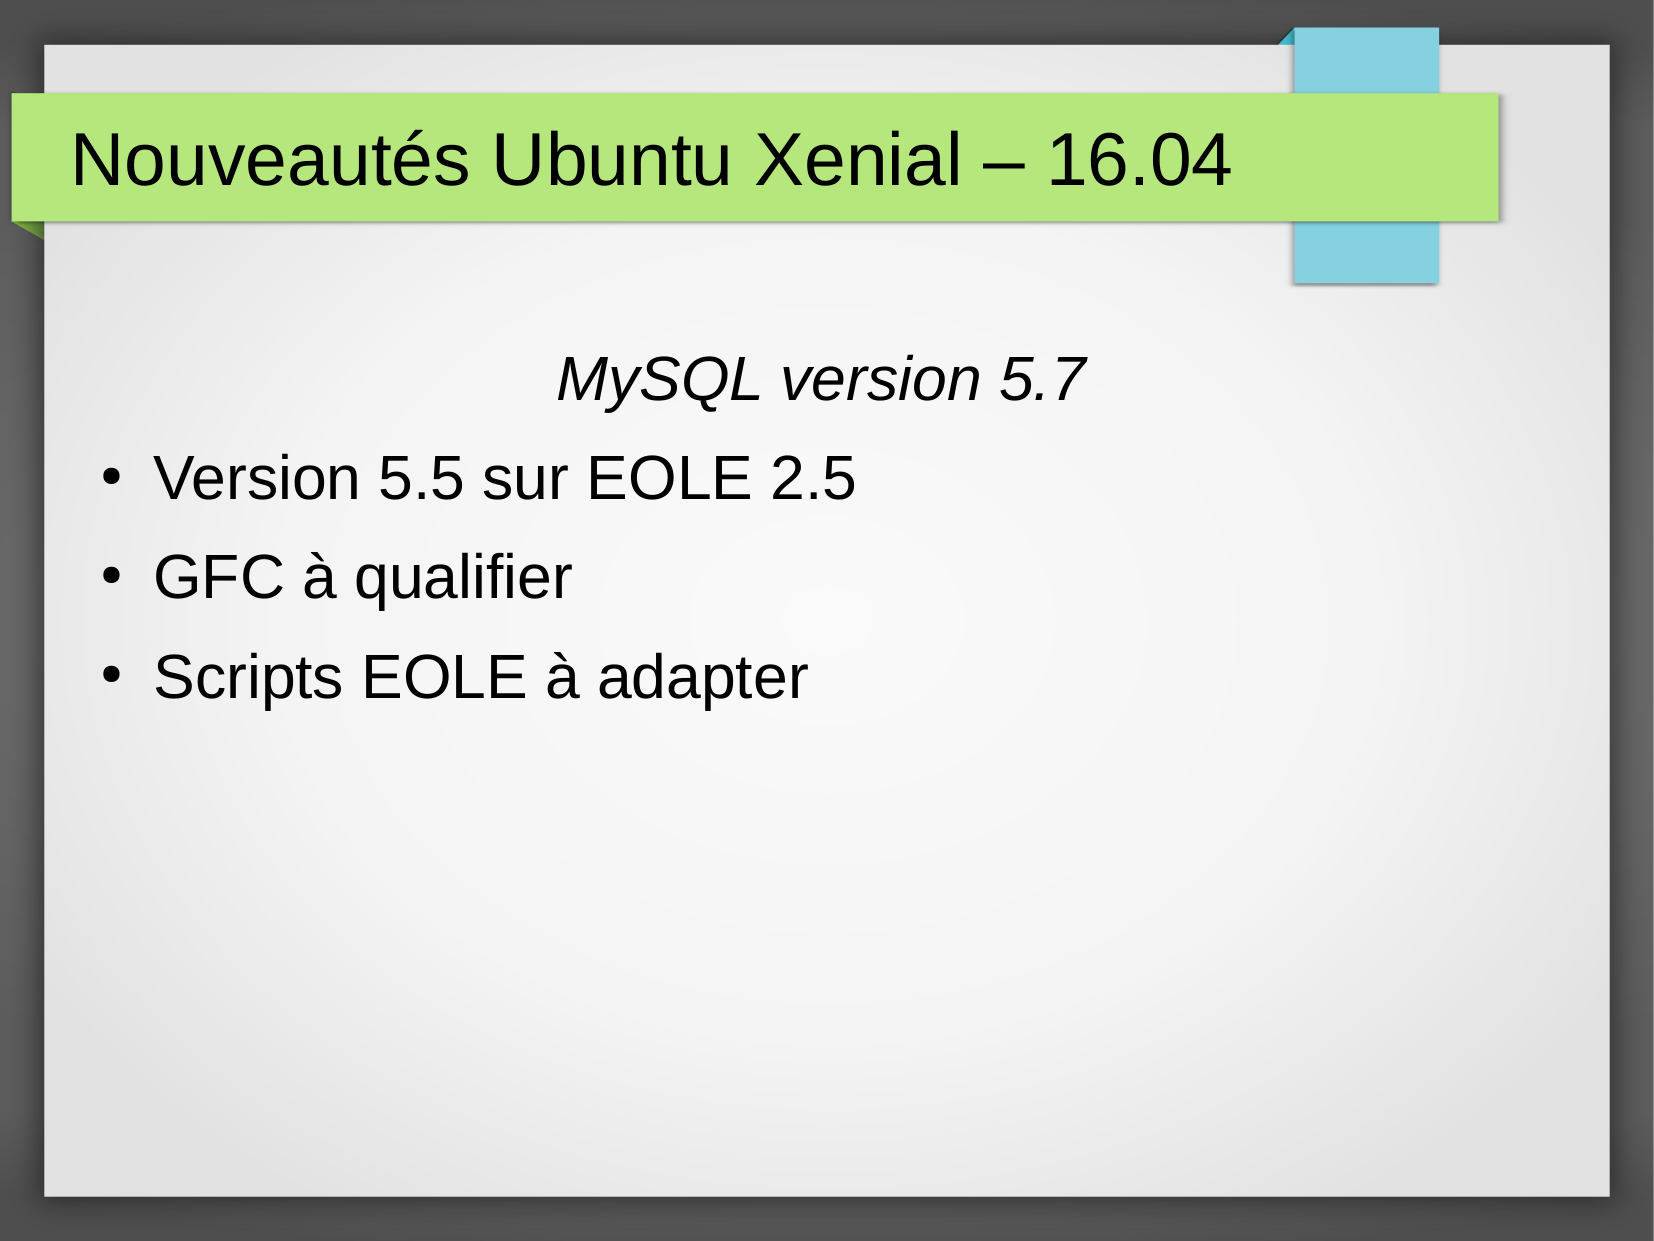

# Nouveautés Ubuntu Xenial – 16.04
MySQL version 5.7
Version 5.5 sur EOLE 2.5
GFC à qualifier
Scripts EOLE à adapter